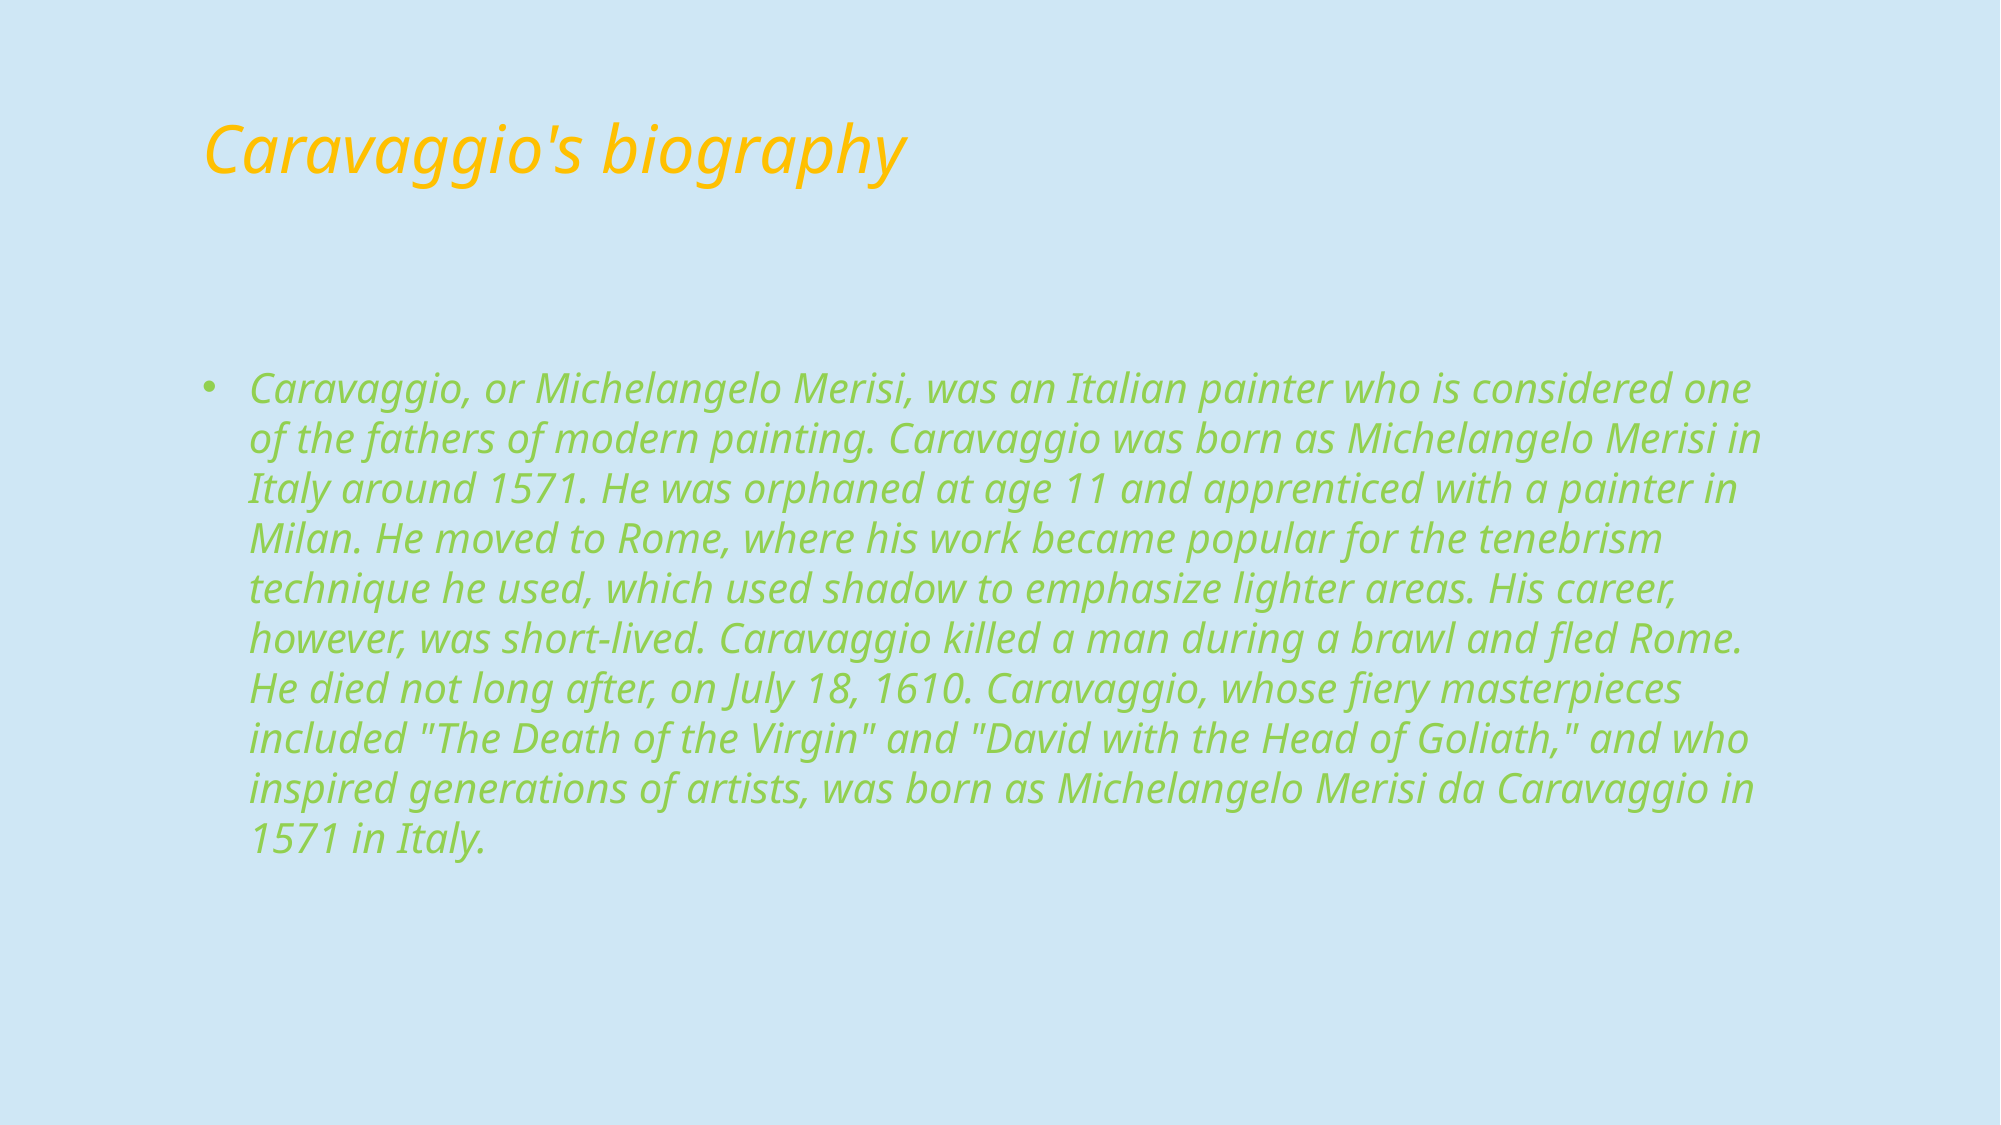

# Caravaggio's biography
Caravaggio, or Michelangelo Merisi, was an Italian painter who is considered one of the fathers of modern painting. Caravaggio was born as Michelangelo Merisi in Italy around 1571. He was orphaned at age 11 and apprenticed with a painter in Milan. He moved to Rome, where his work became popular for the tenebrism technique he used, which used shadow to emphasize lighter areas. His career, however, was short-lived. Caravaggio killed a man during a brawl and fled Rome. He died not long after, on July 18, 1610. Caravaggio, whose fiery masterpieces included "The Death of the Virgin" and "David with the Head of Goliath," and who inspired generations of artists, was born as Michelangelo Merisi da Caravaggio in 1571 in Italy.